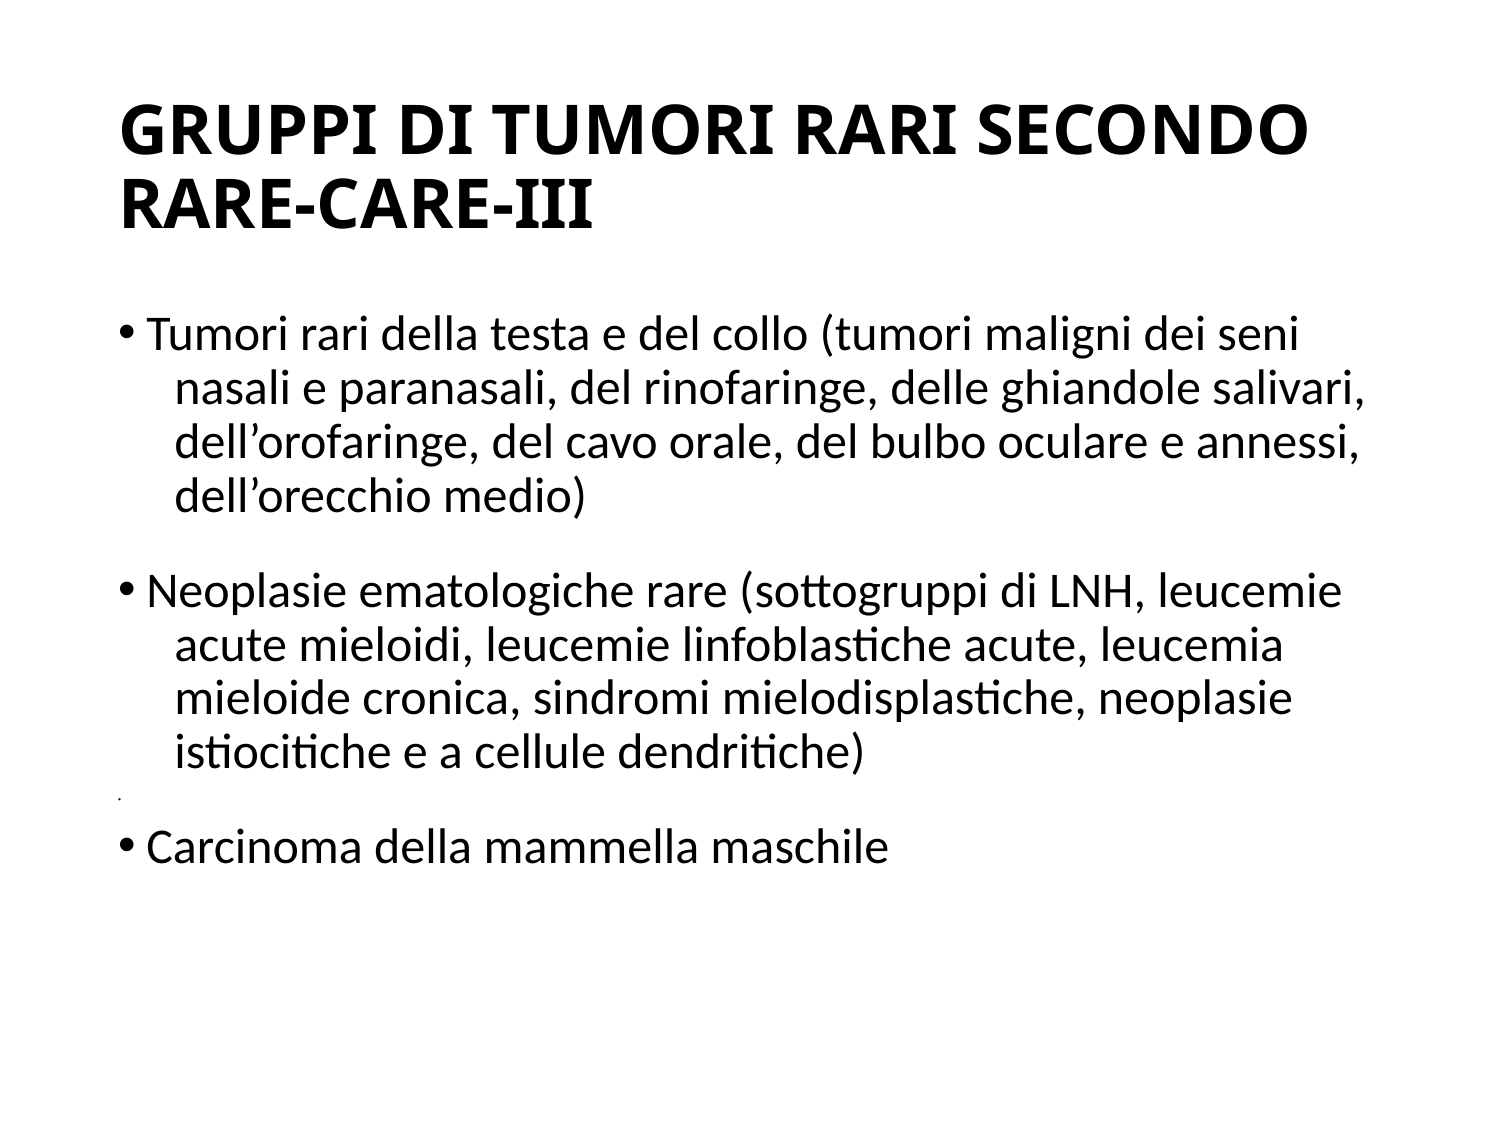

GRUPPI DI TUMORI RARI SECONDO
RARE-CARE-III
# Tumori rari della testa e del collo (tumori maligni dei seni nasali e paranasali, del rinofaringe, delle ghiandole salivari, dell’orofaringe, del cavo orale, del bulbo oculare e annessi, dell’orecchio medio)
Neoplasie ematologiche rare (sottogruppi di LNH, leucemie acute mieloidi, leucemie linfoblastiche acute, leucemia mieloide cronica, sindromi mielodisplastiche, neoplasie istiocitiche e a cellule dendritiche)
Carcinoma della mammella maschile